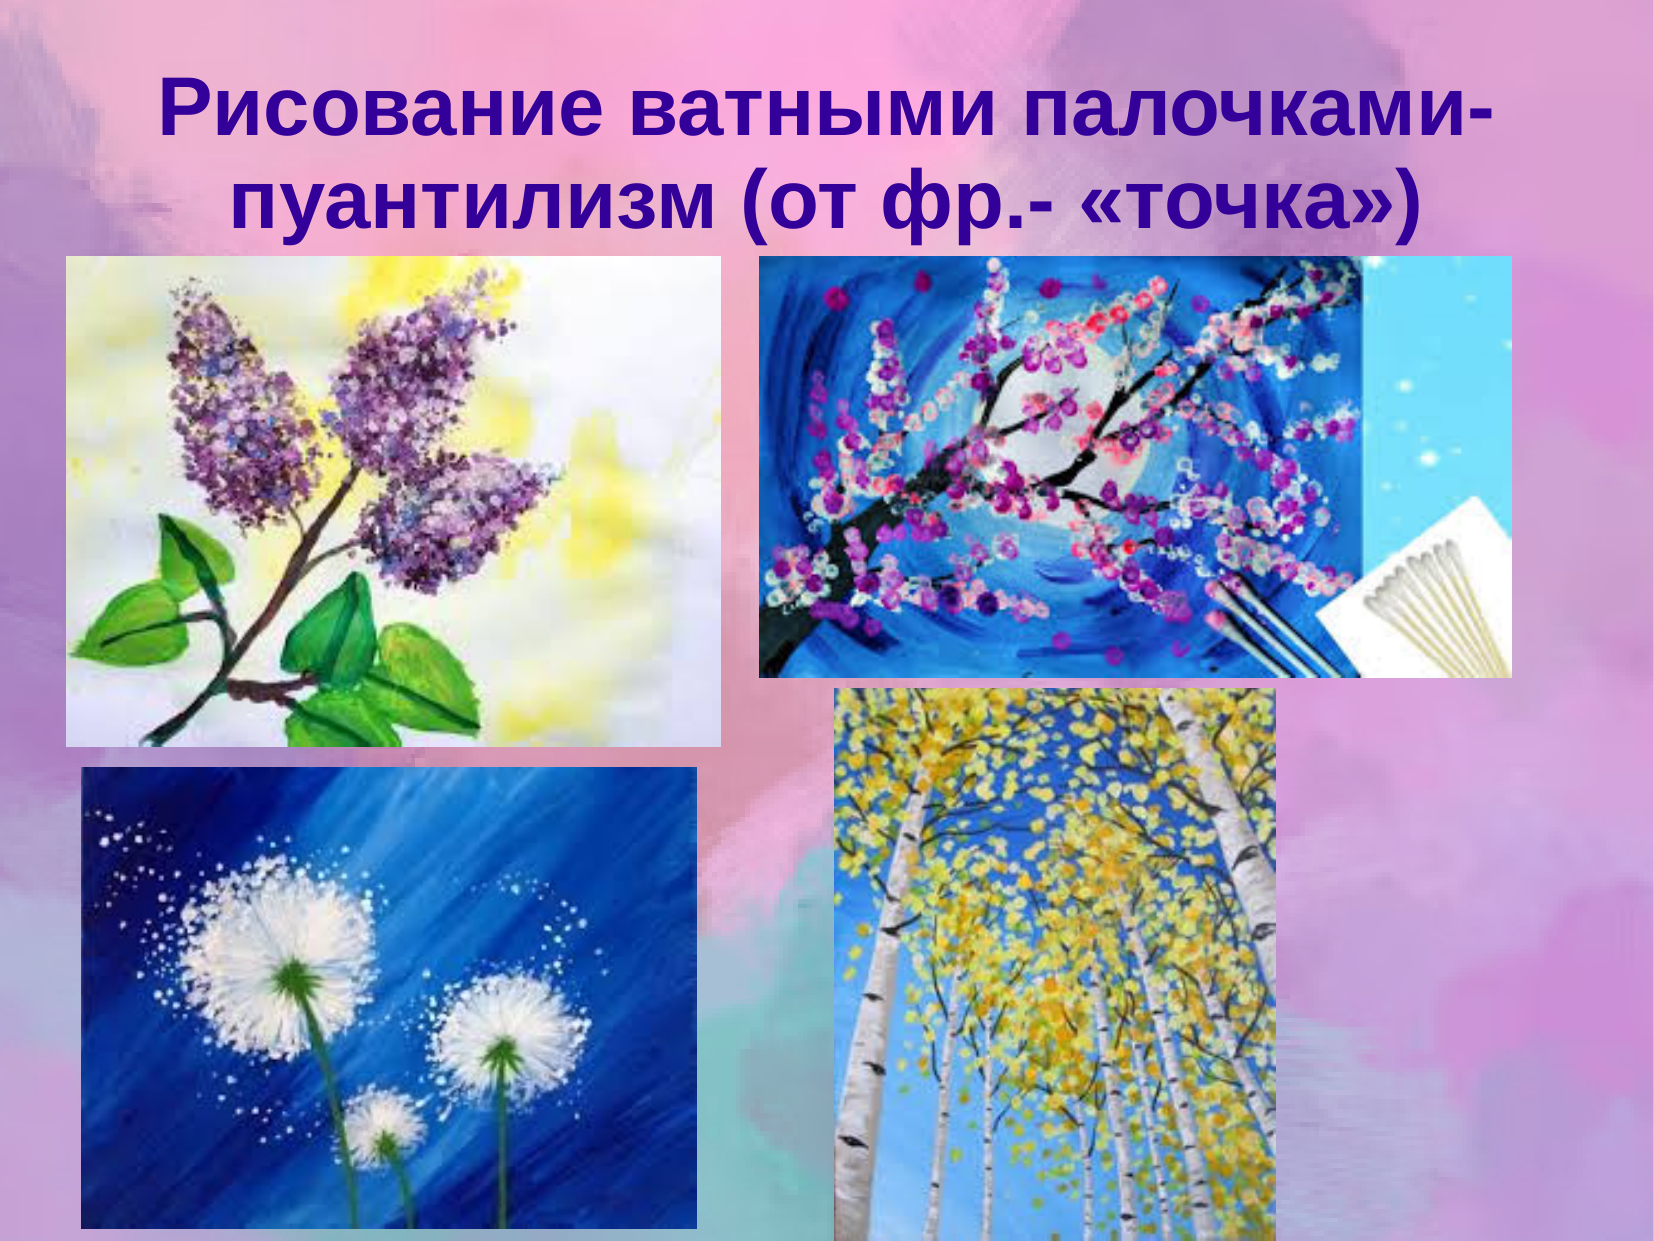

# Рисование ватными палочками-пуантилизм (от фр.- «точка»)